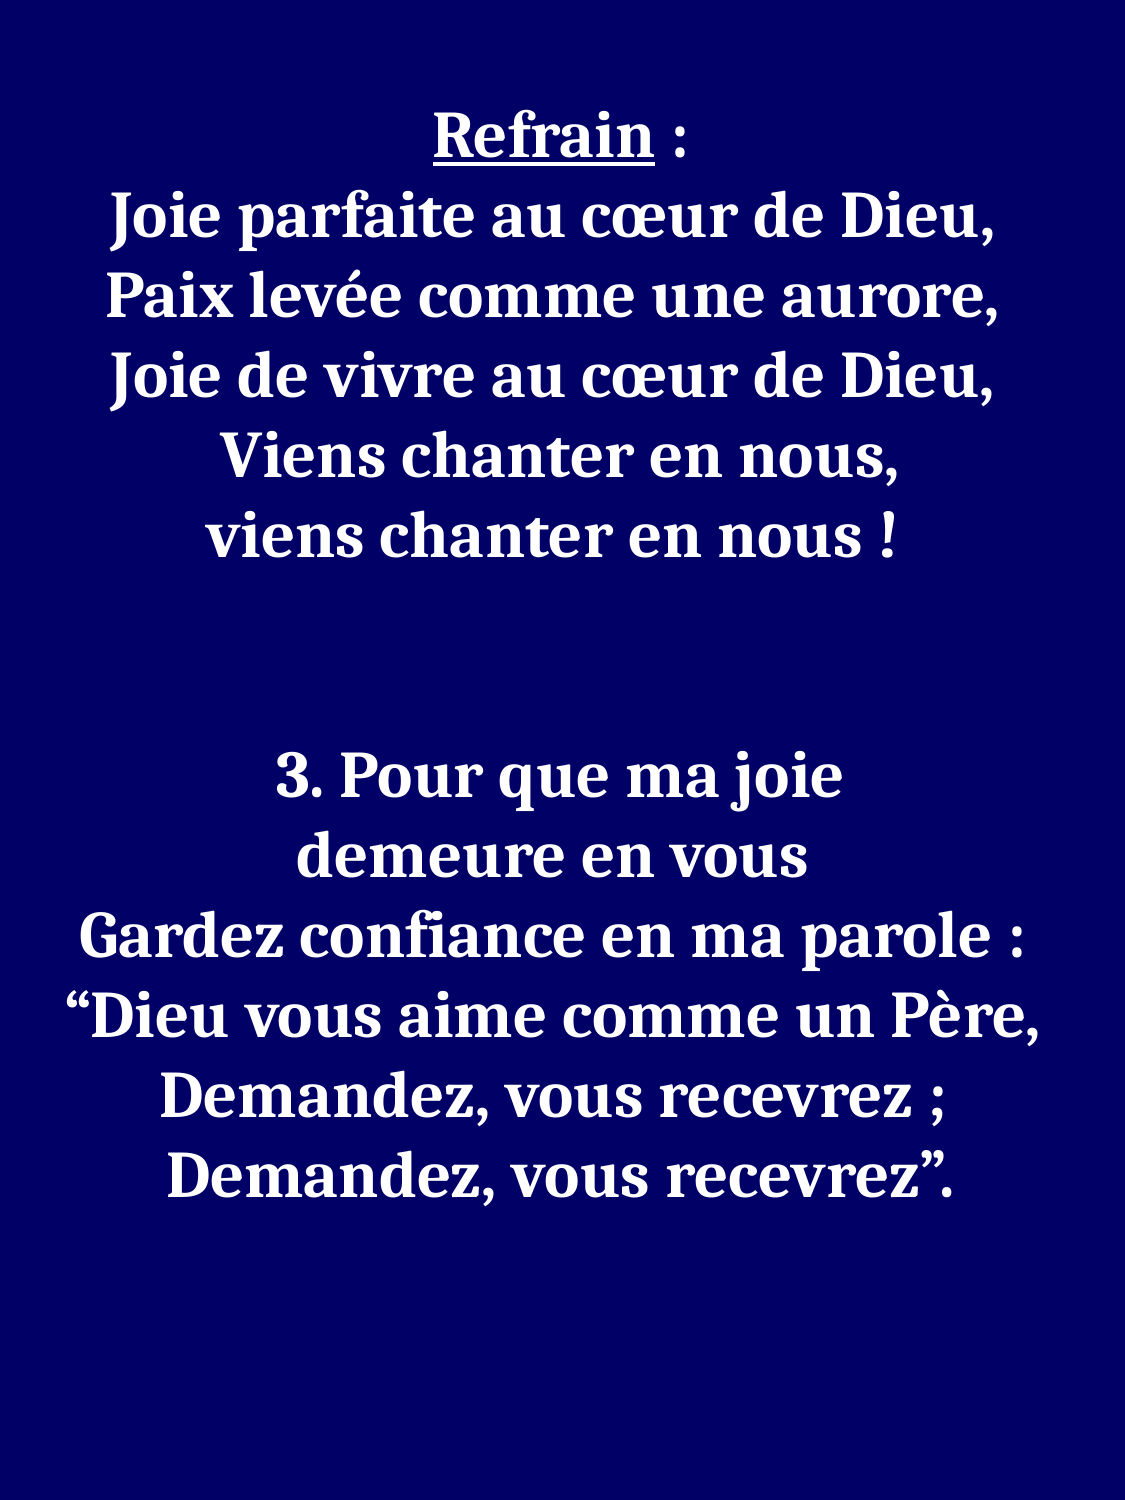

Refrain :
Joie parfaite au cœur de Dieu,
Paix levée comme une aurore,
Joie de vivre au cœur de Dieu,
Viens chanter en nous,
viens chanter en nous !
3. Pour que ma joie
demeure en vous
Gardez confiance en ma parole :
“Dieu vous aime comme un Père,
Demandez, vous recevrez ;
Demandez, vous recevrez”.